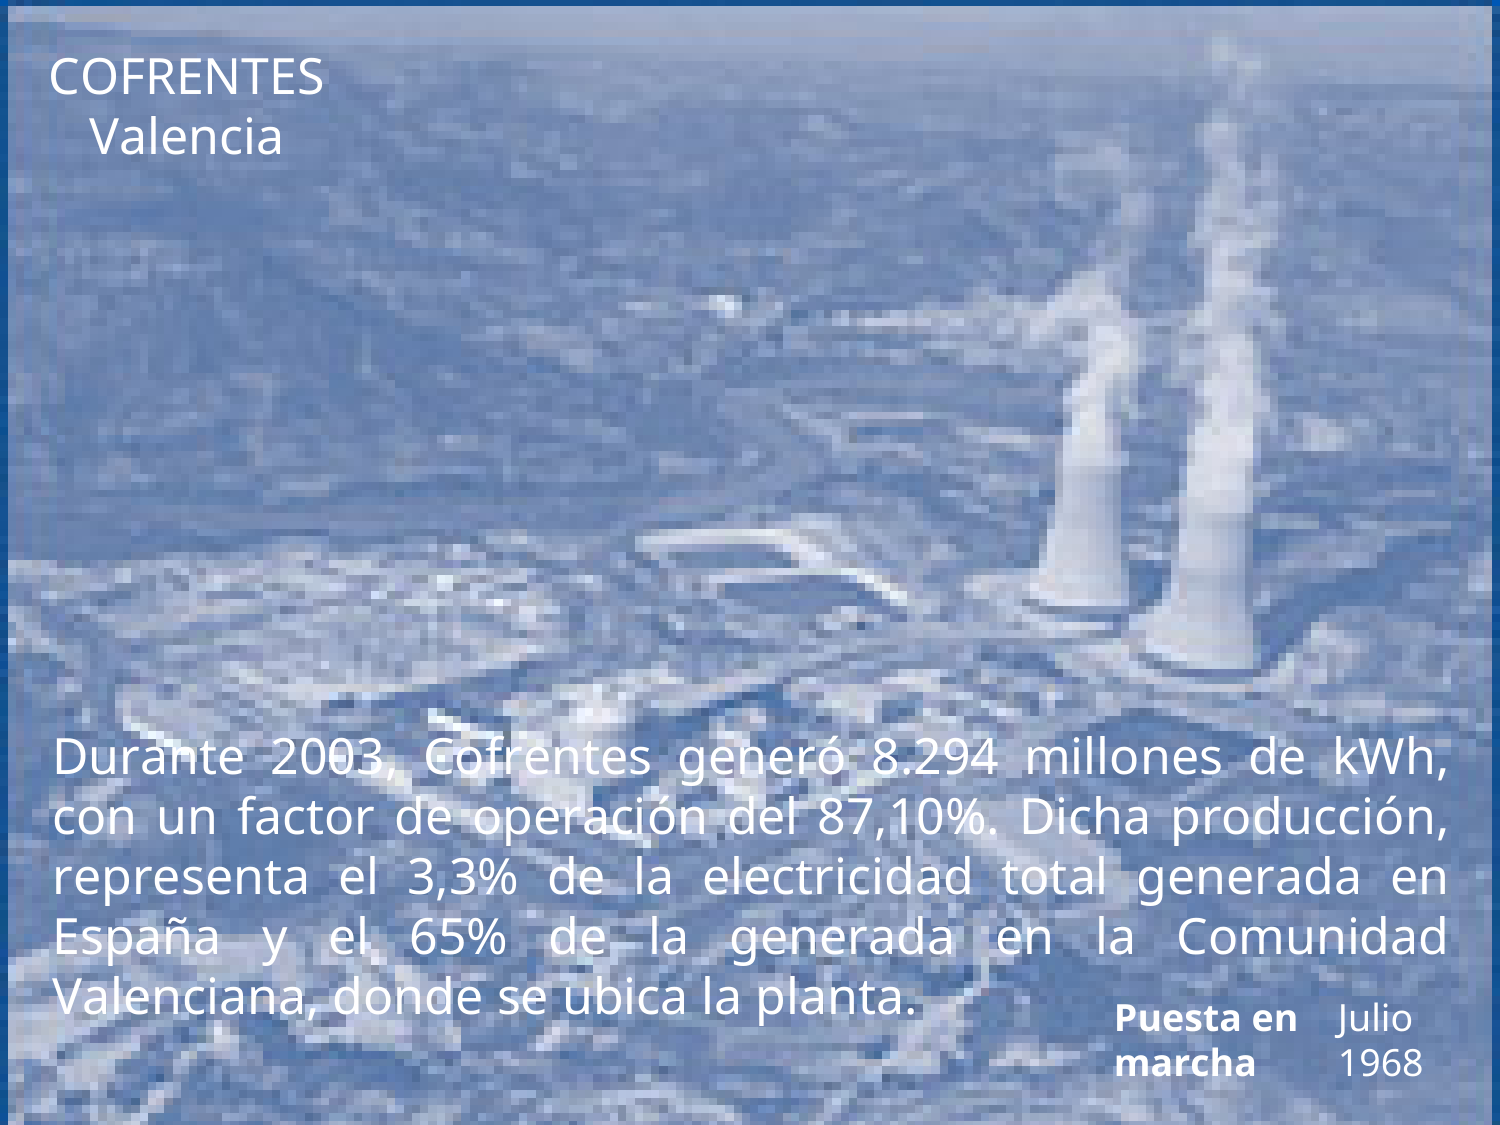

COFRENTES
Valencia
Durante 2003, Cofrentes generó 8.294 millones de kWh, con un factor de operación del 87,10%. Dicha producción, representa el 3,3% de la electricidad total generada en España y el 65% de la generada en la Comunidad Valenciana, donde se ubica la planta.
| Puesta en marcha | Julio 1968 |
| --- | --- |